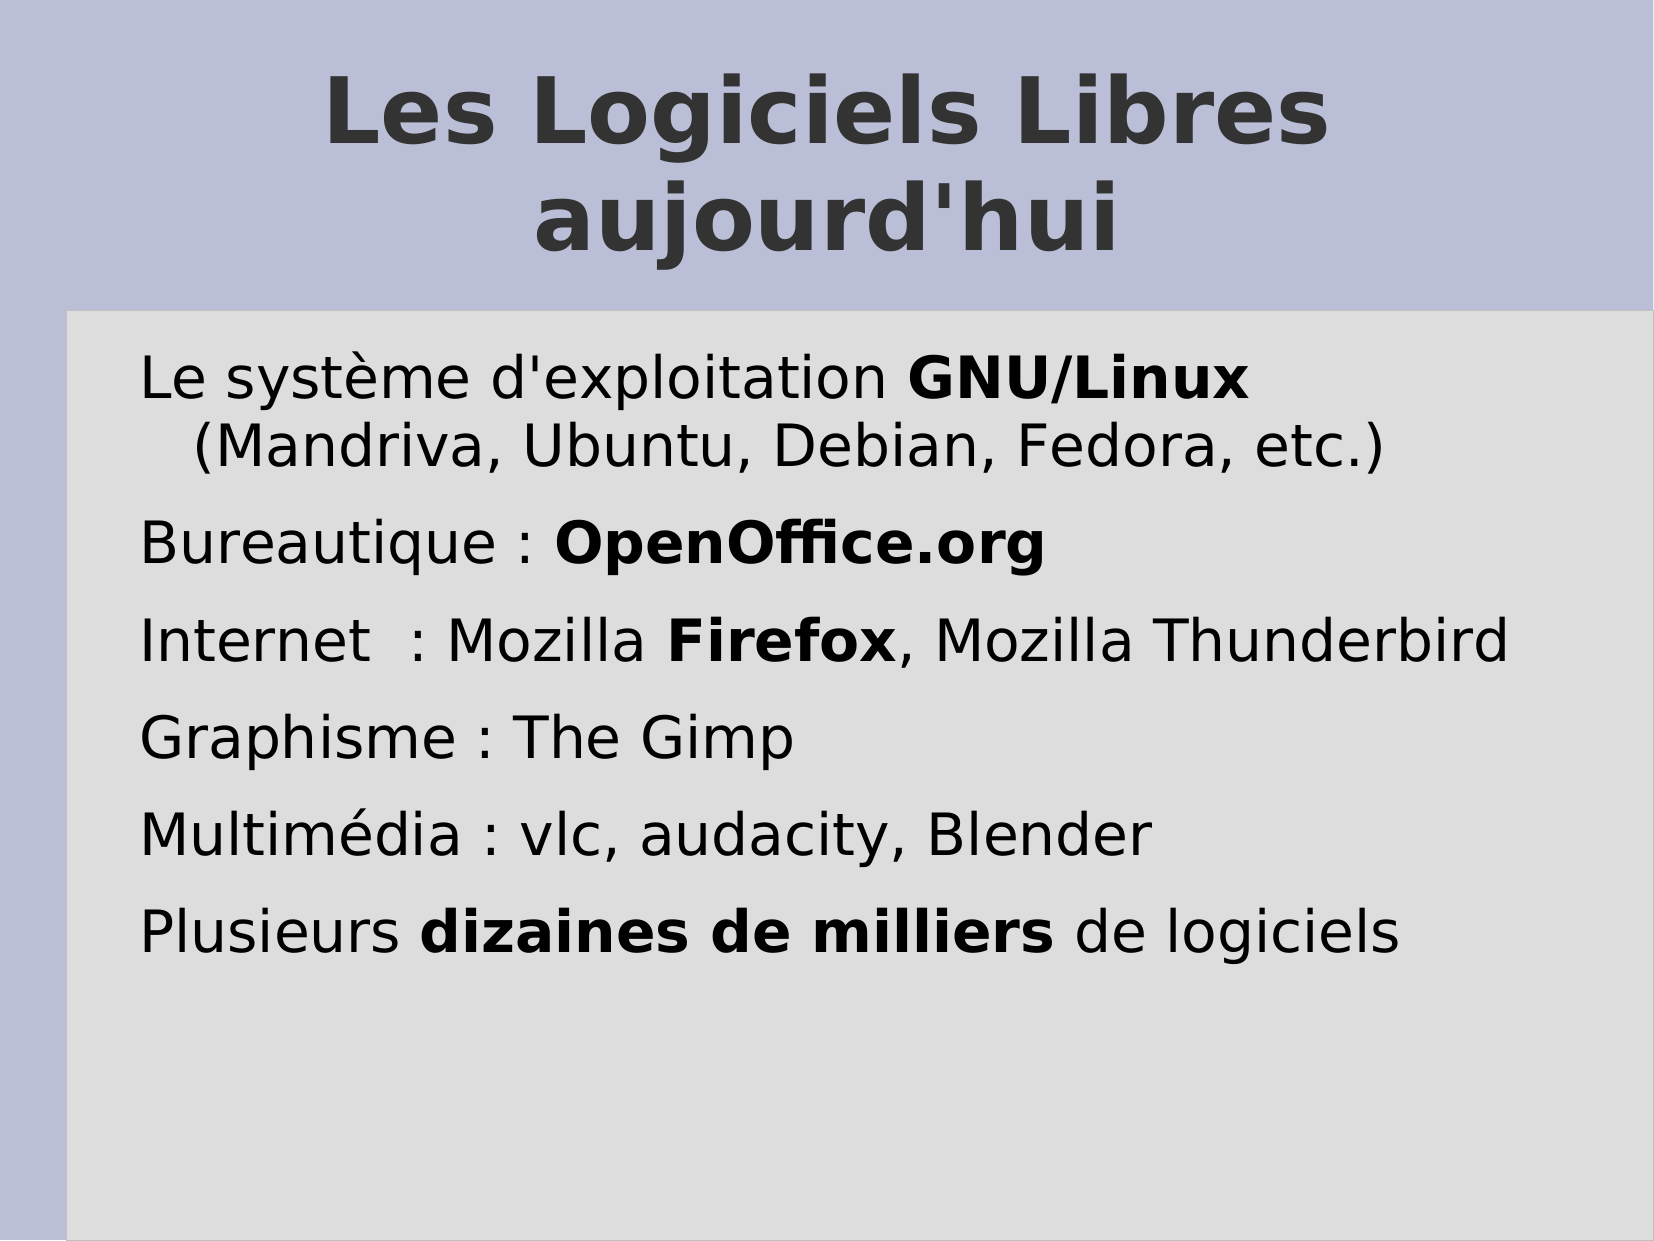

# Les Logiciels Libres aujourd'hui
Le système d'exploitation GNU/Linux (Mandriva, Ubuntu, Debian, Fedora, etc.)
Bureautique : OpenOffice.org
Internet : Mozilla Firefox, Mozilla Thunderbird
Graphisme : The Gimp
Multimédia : vlc, audacity, Blender
Plusieurs dizaines de milliers de logiciels